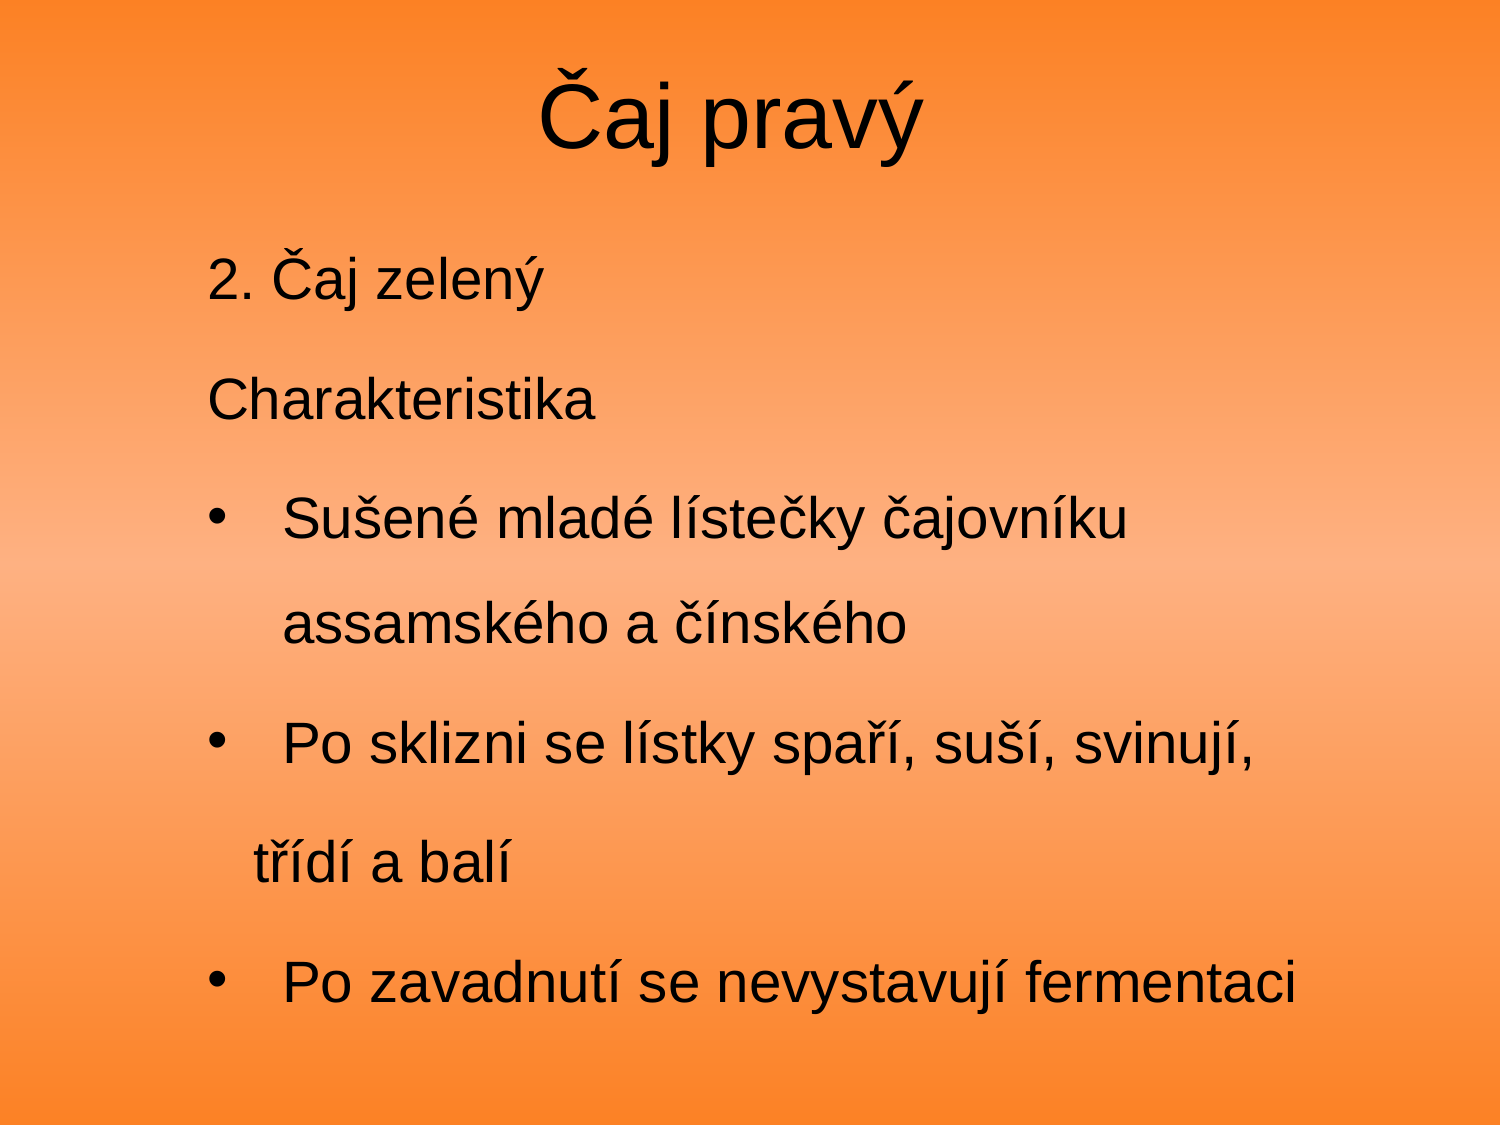

# Čaj pravý
2. Čaj zelený
Charakteristika
Sušené mladé lístečky čajovníku assamského a čínského
Po sklizni se lístky spaří, suší, svinují,
	 třídí a balí
Po zavadnutí se nevystavují fermentaci